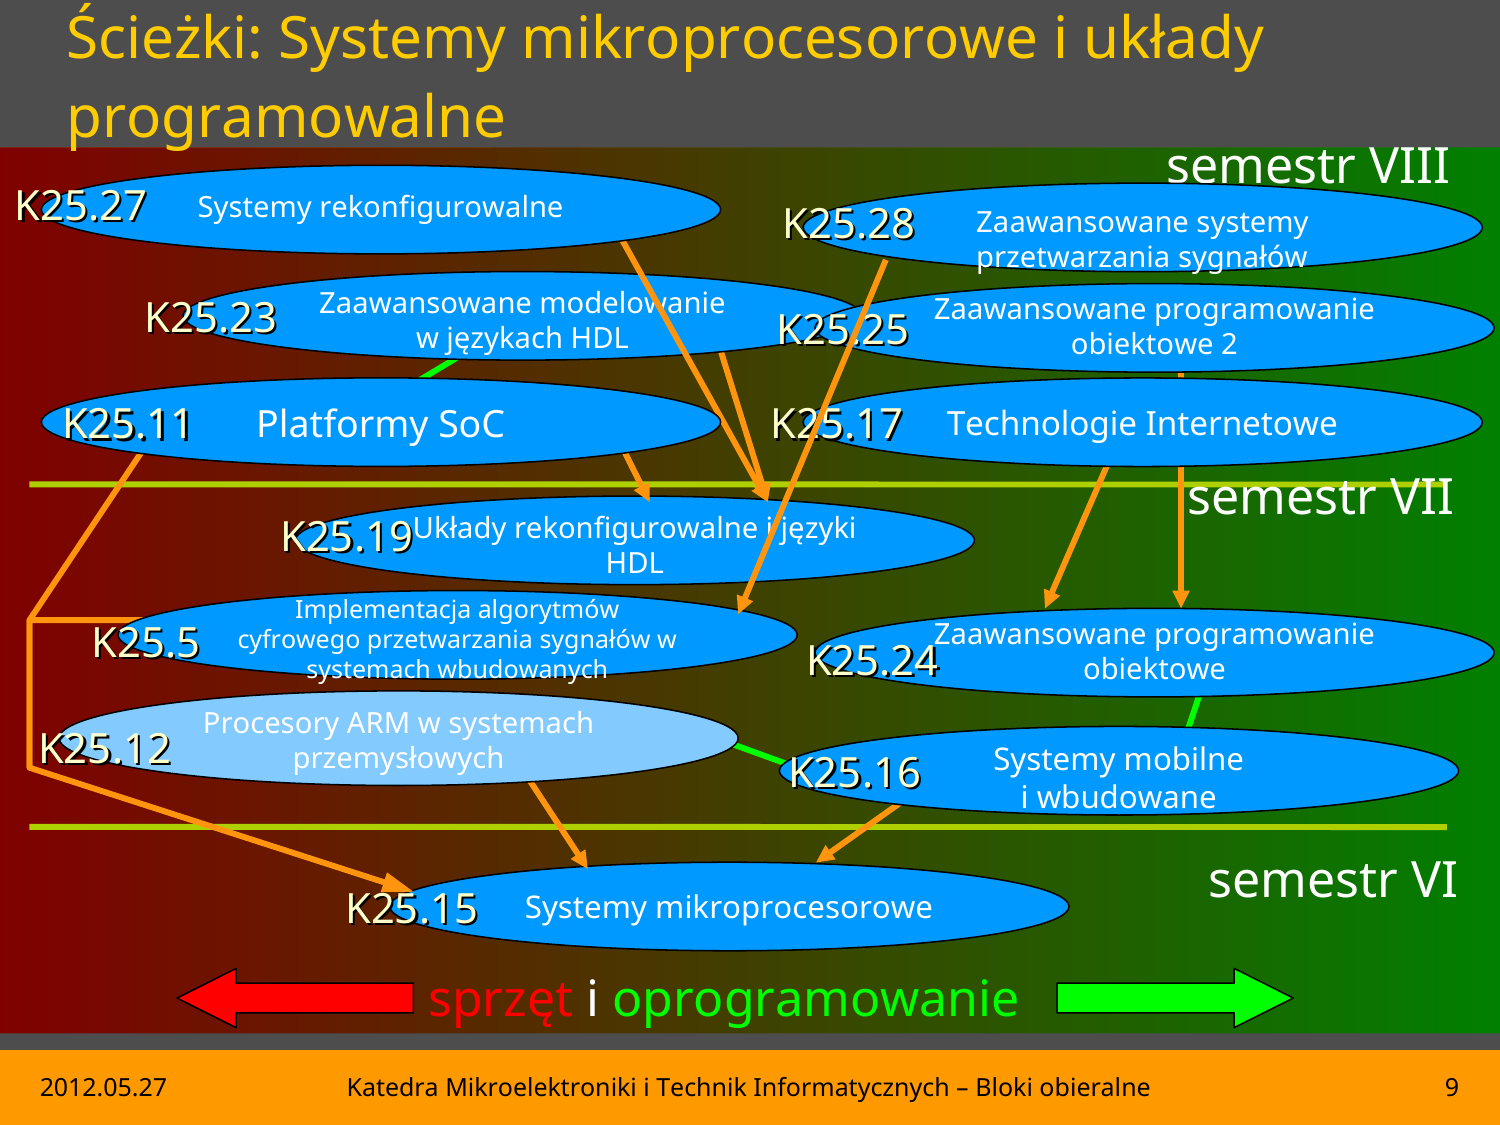

# Ścieżki: Systemy mikroprocesorowe i układy programowalne
semestr VIII
Systemy rekonfigurowalne
K25.27
Zaawansowane systemy przetwarzania sygnałów
K25.28
Zaawansowane modelowanie
w językach HDL
K25.23
Zaawansowane programowanie obiektowe 2
K25.25
Platformy SoC
Technologie Internetowe
K25.11
K25.17
semestr VII
Układy rekonfigurowalne i języki HDL
K25.19
Implementacja algorytmów cyfrowego przetwarzania sygnałów w systemach wbudowanych
K25.5
Zaawansowane programowanie obiektowe
K25.24
Procesory ARM w systemach przemysłowych
K25.12
Systemy mobilne i wbudowane
K25.16
semestr VI
Systemy mikroprocesorowe
K25.15
sprzęt i oprogramowanie
17.05.2010
Katedra Mikroelektroniki i Technik Informatycznych – Bloki obieralne
9